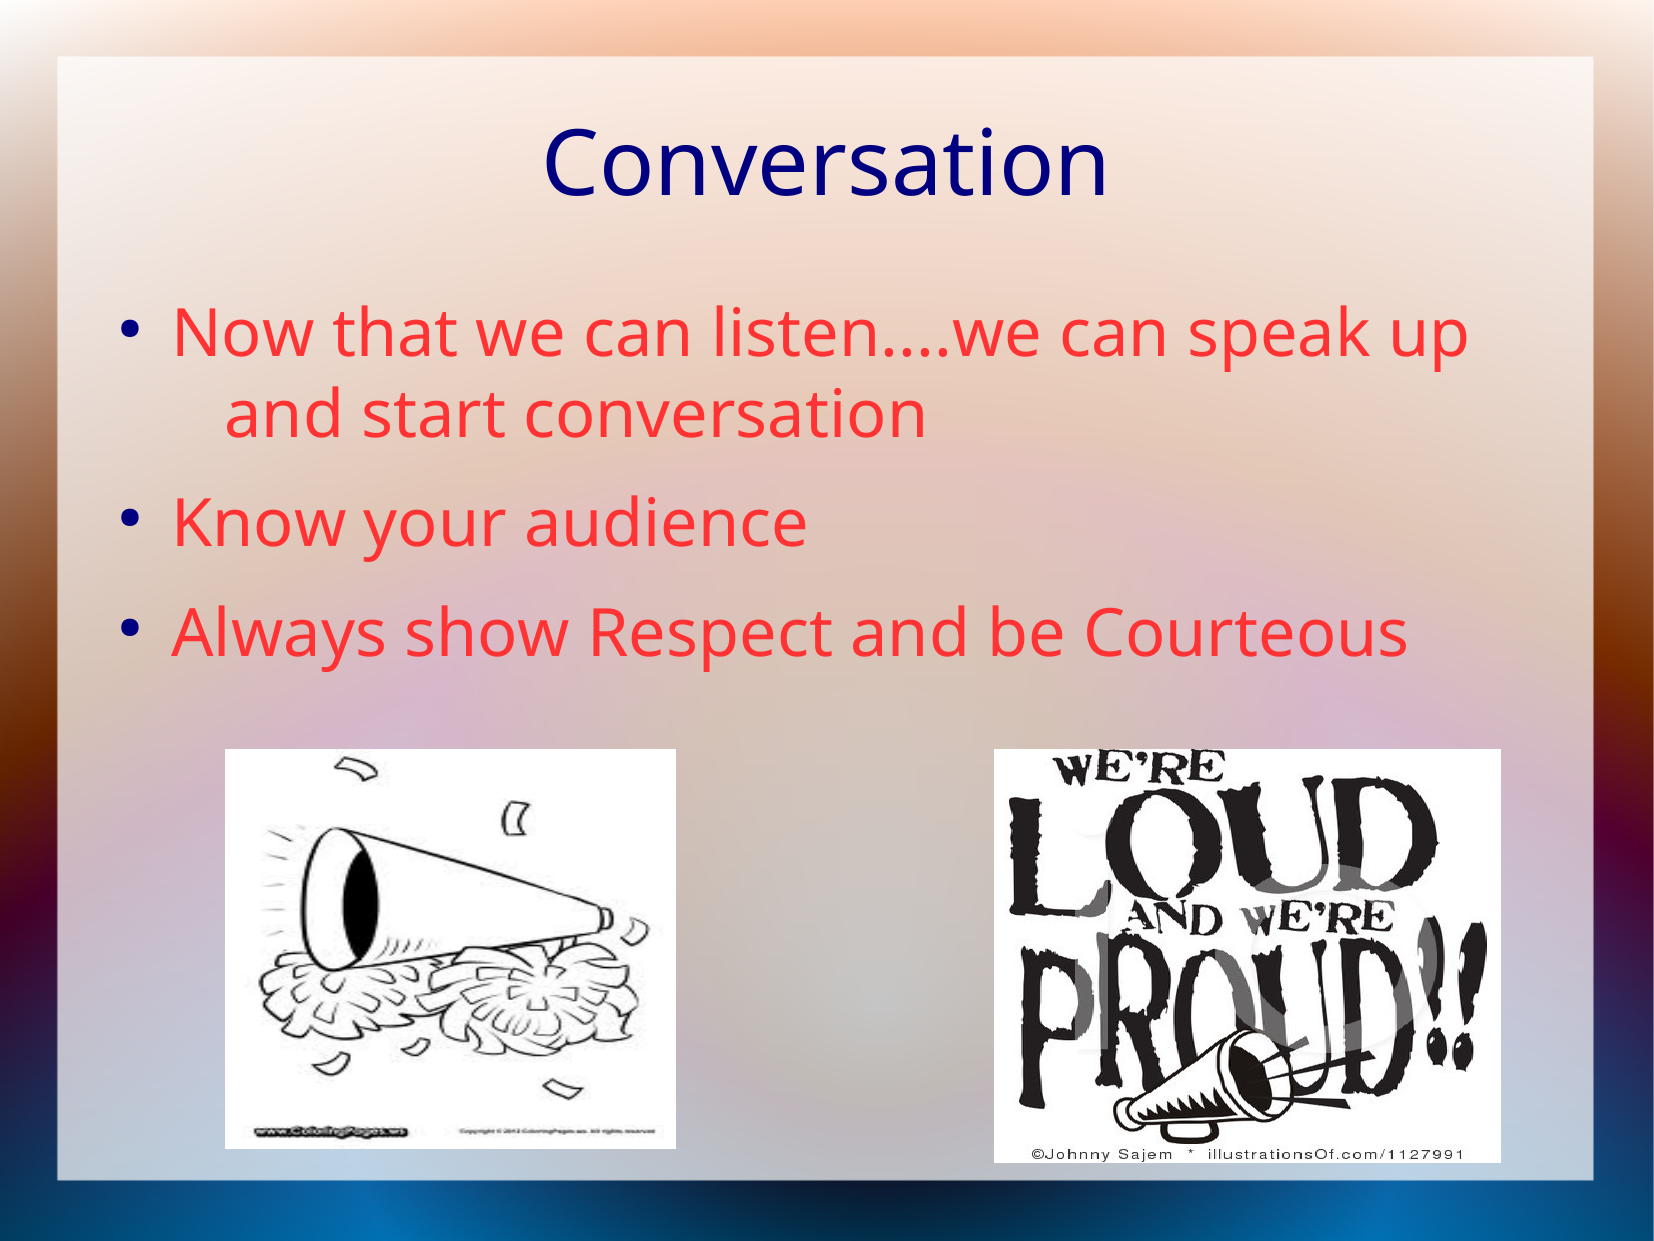

# Conversation
Now that we can listen....we can speak up and start conversation
Know your audience
Always show Respect and be Courteous